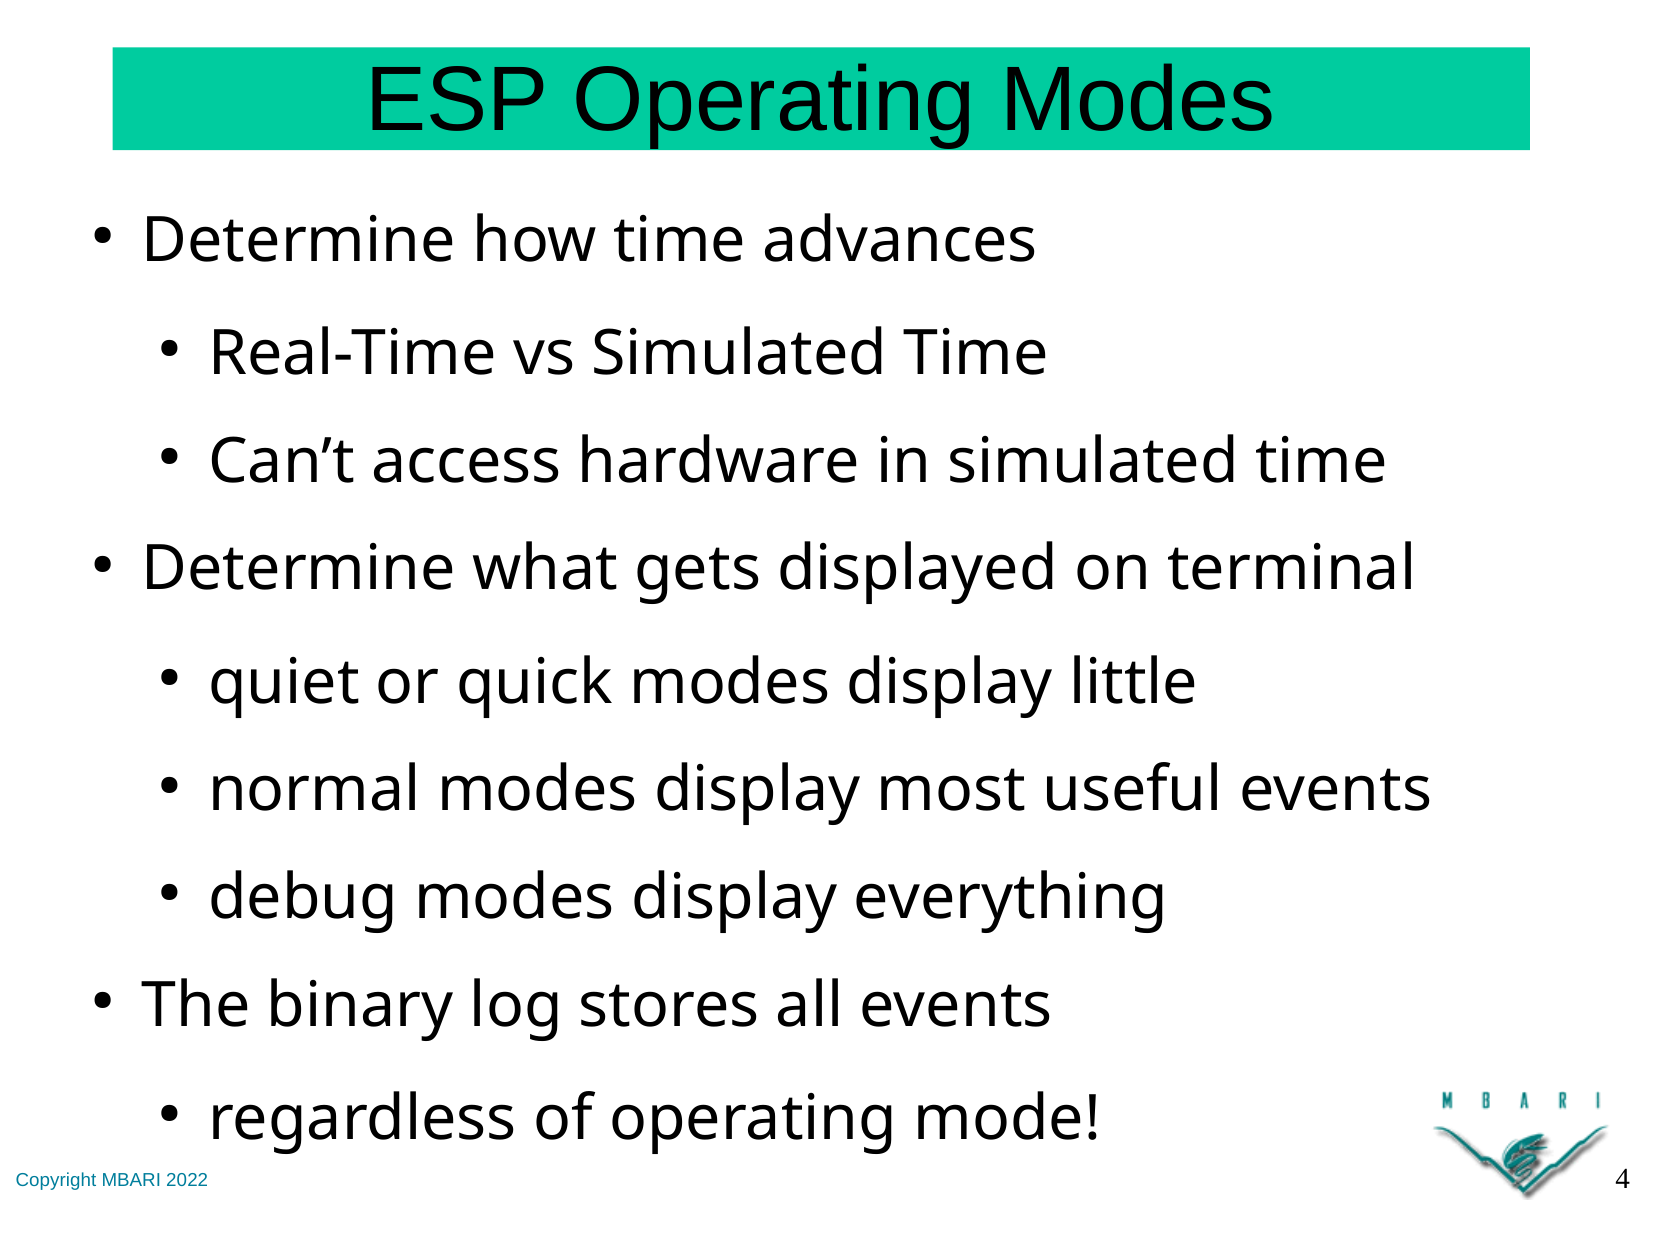

# ESP Operating Modes
Determine how time advances
Real-Time vs Simulated Time
Can’t access hardware in simulated time
Determine what gets displayed on terminal
quiet or quick modes display little
normal modes display most useful events
debug modes display everything
The binary log stores all events
regardless of operating mode!